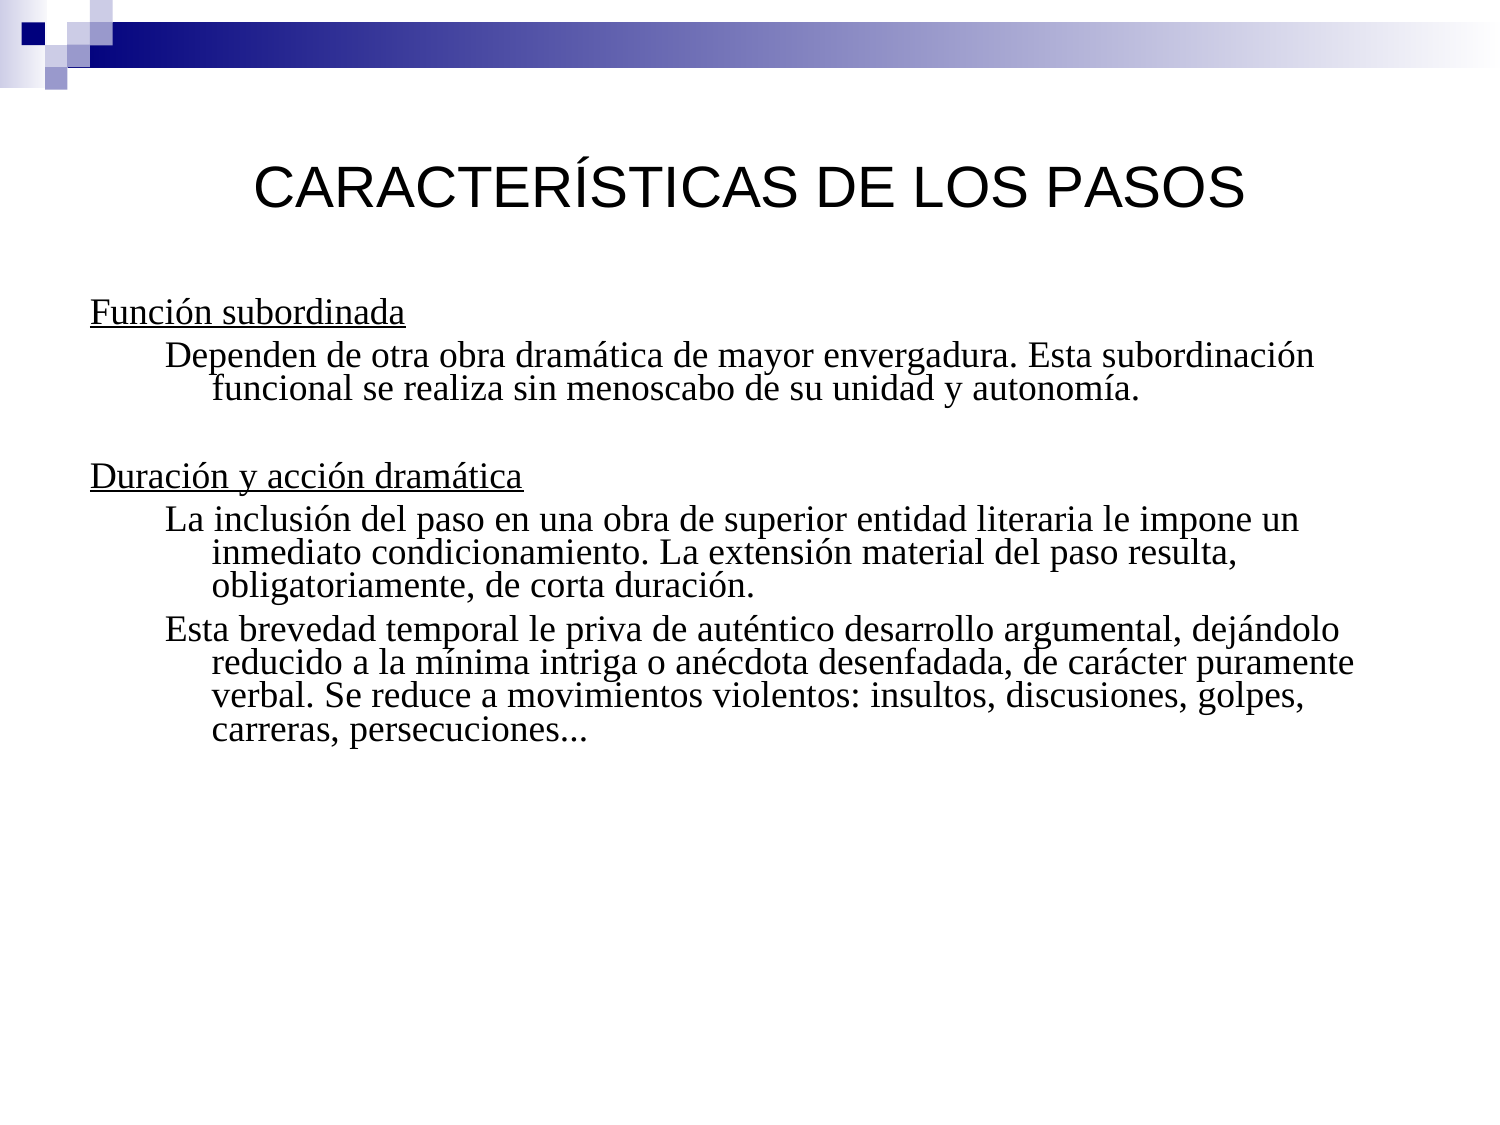

# CARACTERÍSTICAS DE LOS PASOS
Función subordinada
Dependen de otra obra dramática de mayor envergadura. Esta subordinación funcional se realiza sin menoscabo de su unidad y autonomía.
Duración y acción dramática
La inclusión del paso en una obra de superior entidad literaria le impone un inmediato condicionamiento. La extensión material del paso resulta, obligatoriamente, de corta duración.
Esta brevedad temporal le priva de auténtico desarrollo argumental, dejándolo reducido a la mínima intriga o anécdota desenfadada, de carácter puramente verbal. Se reduce a movimientos violentos: insultos, discusiones, golpes, carreras, persecuciones...